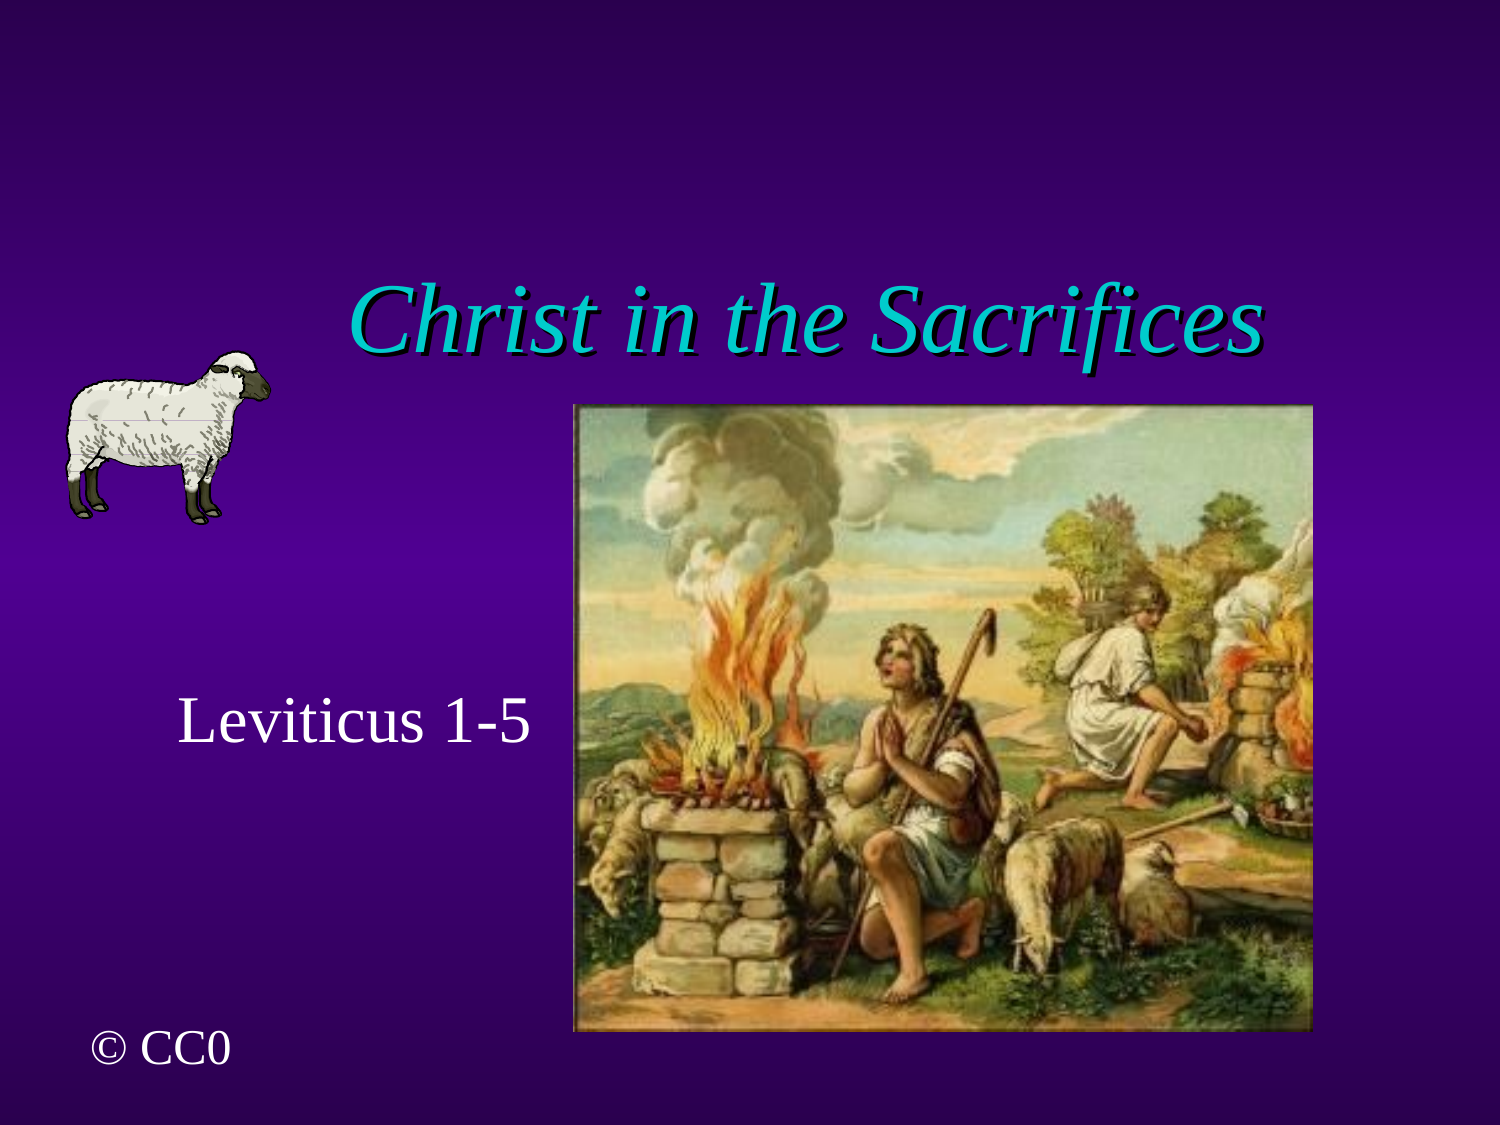

# Christ in the Sacrifices
Leviticus 1-5
© CC0